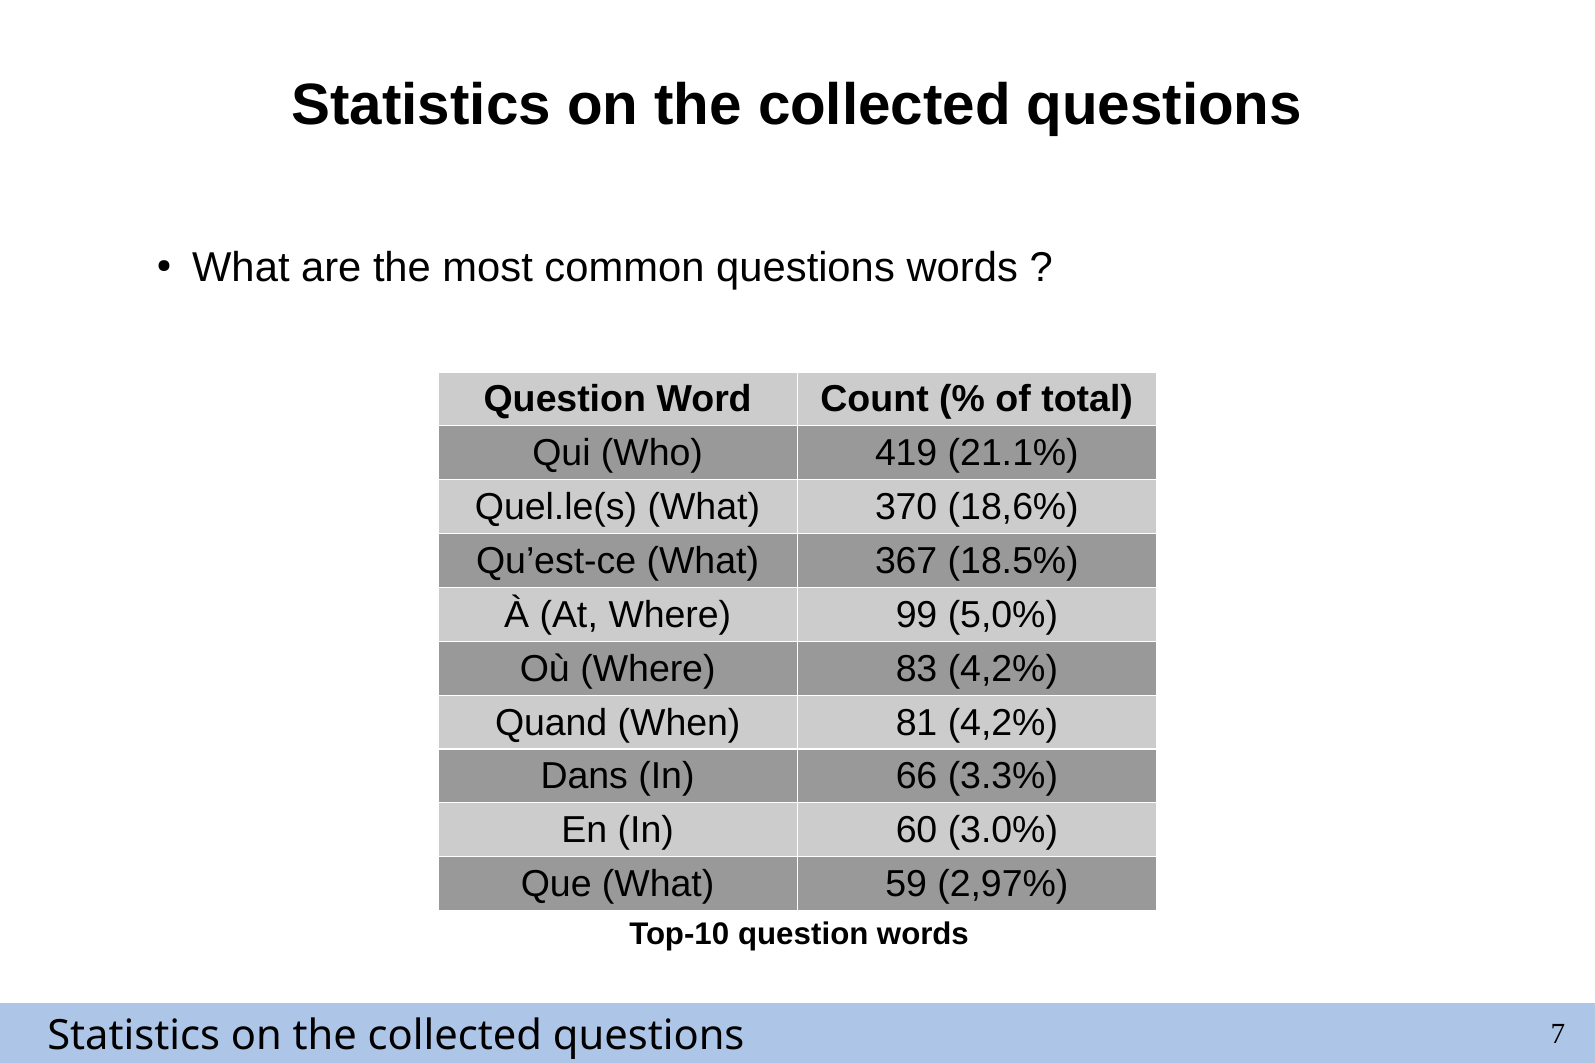

Statistics on the collected questions
What are the most common questions words ?
| Question Word | Count (% of total) |
| --- | --- |
| Qui (Who) | 419 (21.1%) |
| Quel.le(s) (What) | 370 (18,6%) |
| Qu’est-ce (What) | 367 (18.5%) |
| À (At, Where) | 99 (5,0%) |
| Où (Where) | 83 (4,2%) |
| Quand (When) | 81 (4,2%) |
| Dans (In) | 66 (3.3%) |
| En (In) | 60 (3.0%) |
| Que (What) | 59 (2,97%) |
Top-10 question words
# Statistics on the collected questions